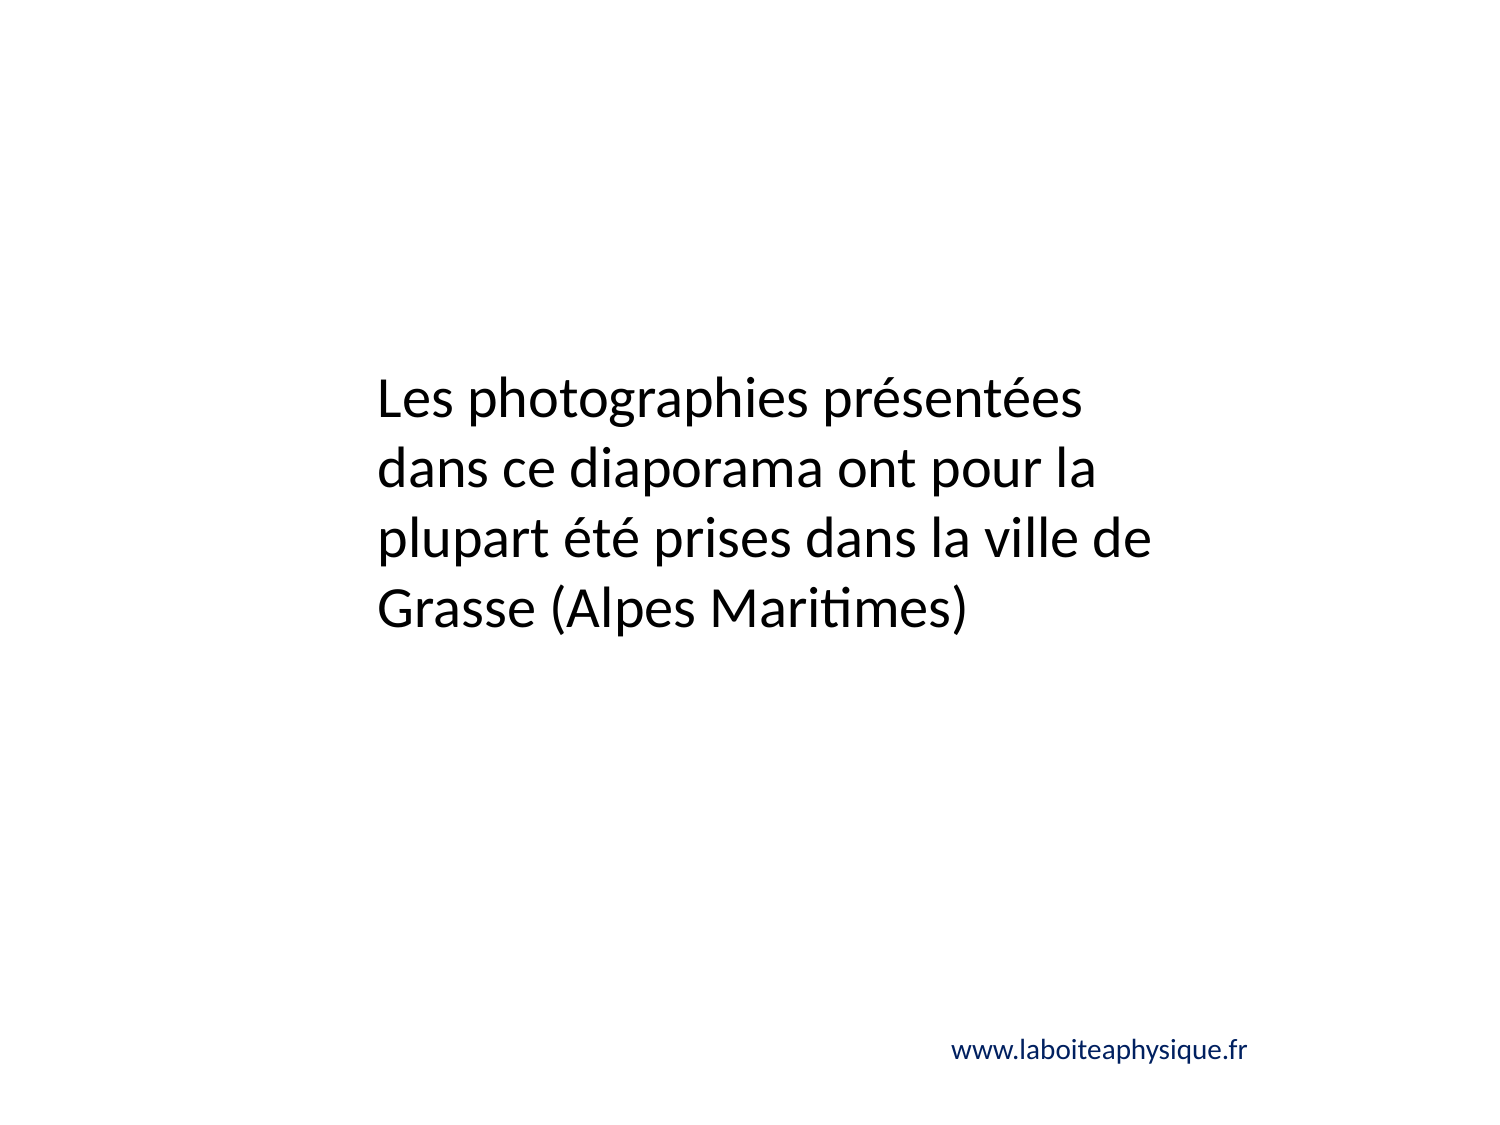

Les photographies présentées dans ce diaporama ont pour la plupart été prises dans la ville de Grasse (Alpes Maritimes)
www.laboiteaphysique.fr